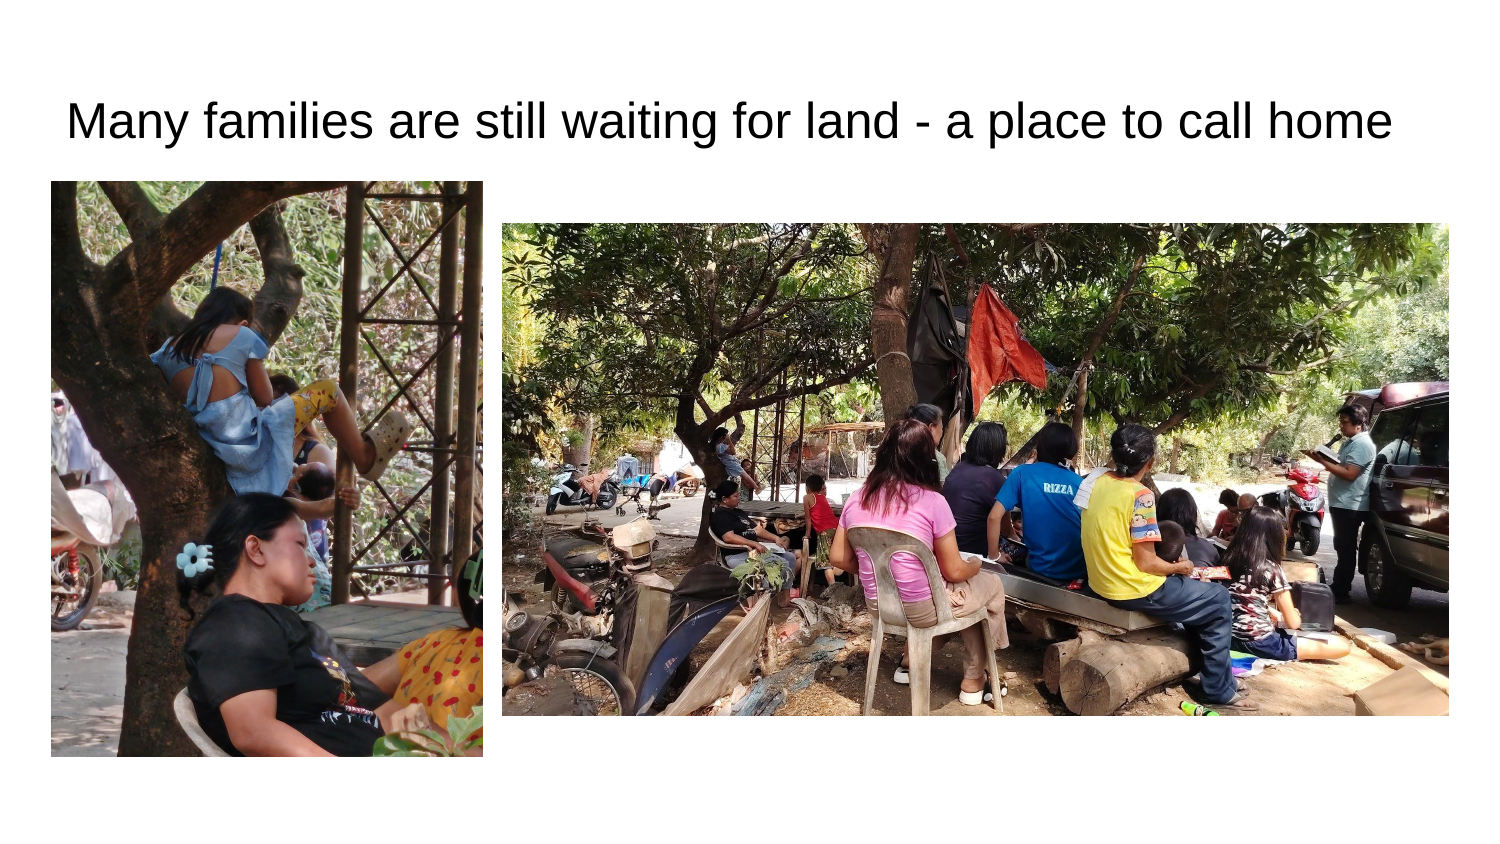

# Many families are still waiting for land - a place to call home